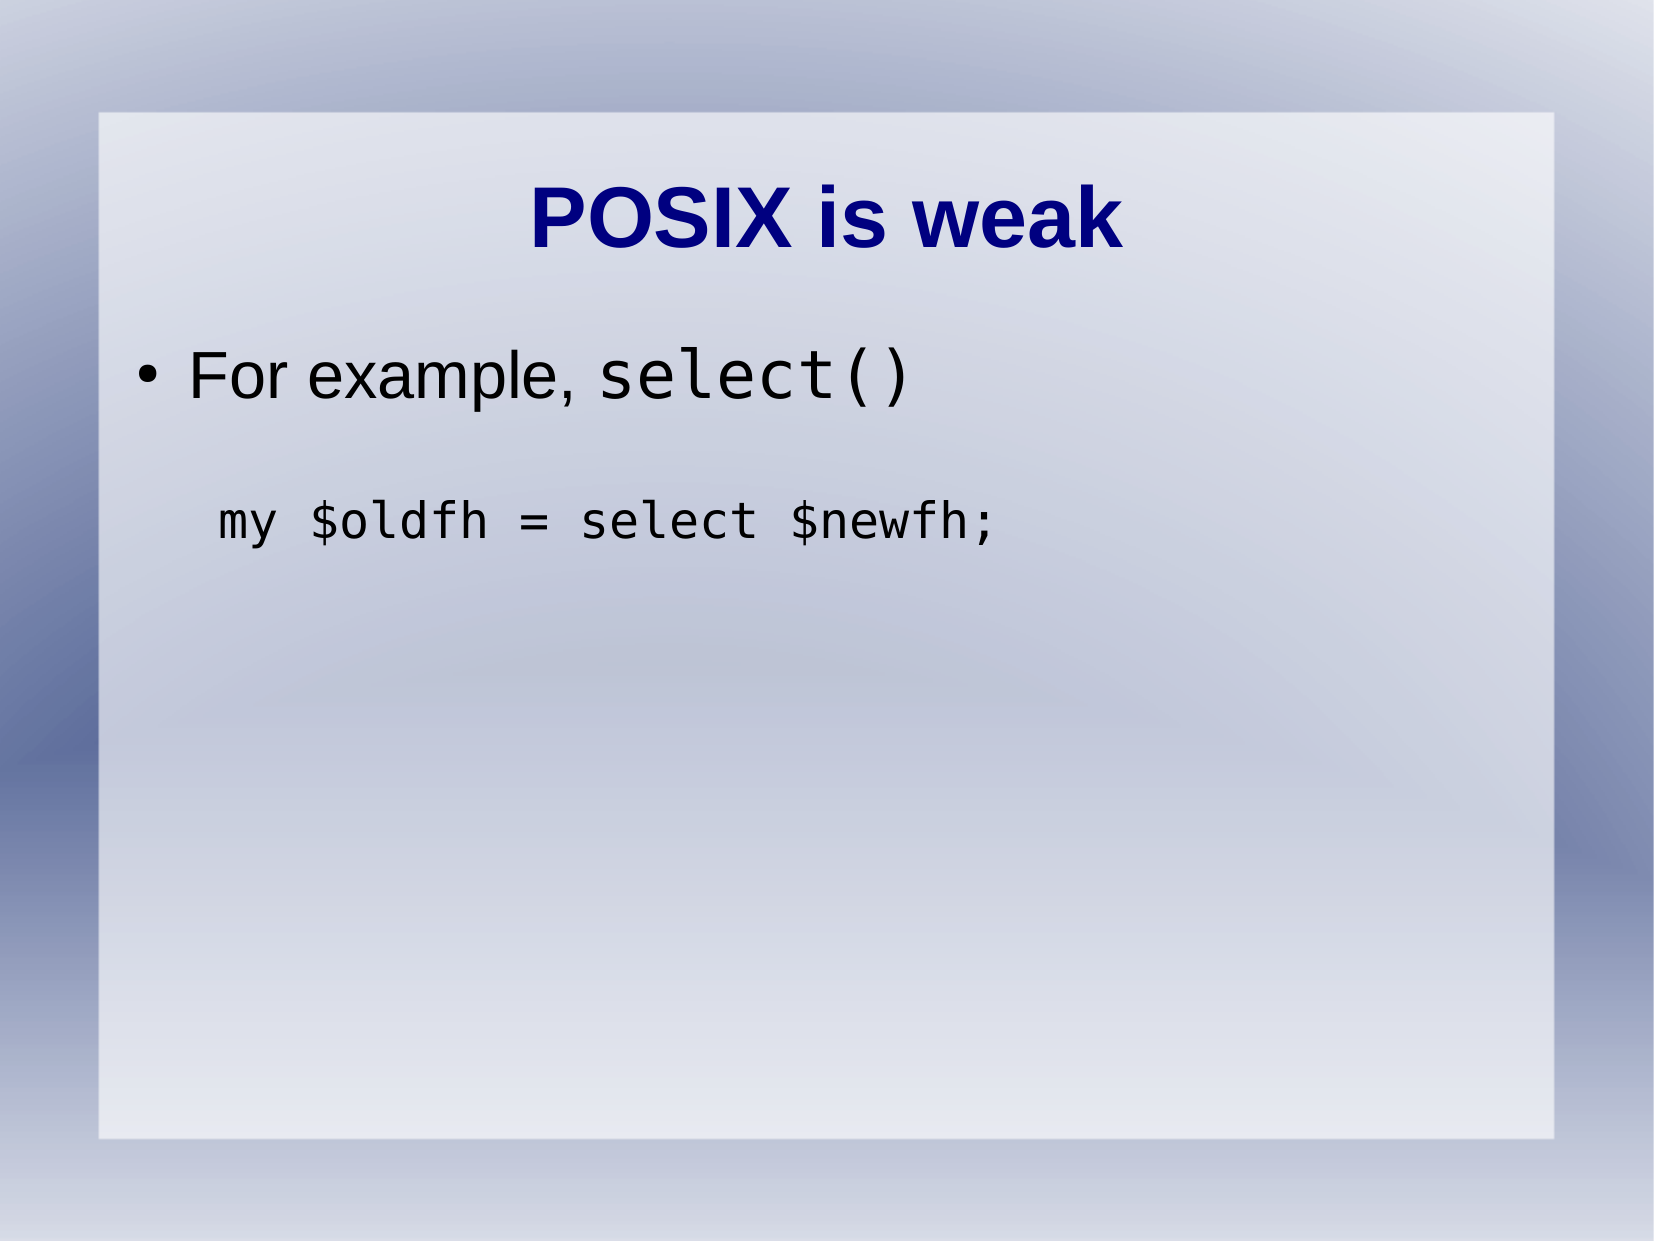

# POSIX is weak
For example, select()
 my $oldfh = select $newfh;